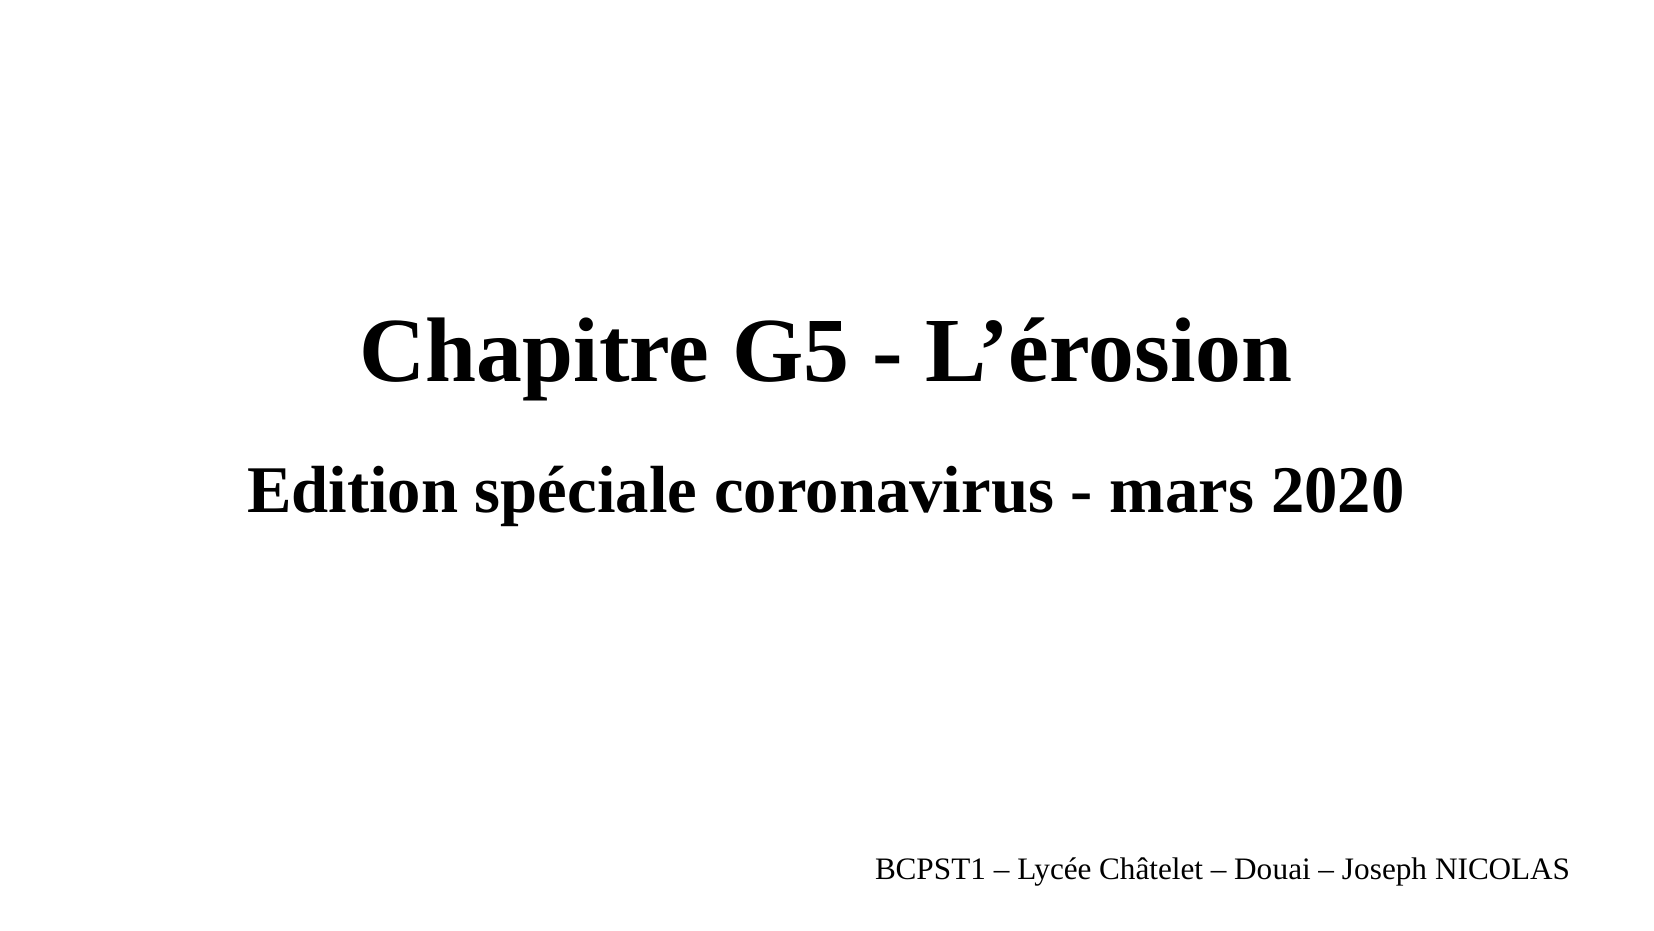

# Chapitre G5 - L’érosion
Edition spéciale coronavirus - mars 2020
BCPST1 – Lycée Châtelet – Douai – Joseph NICOLAS